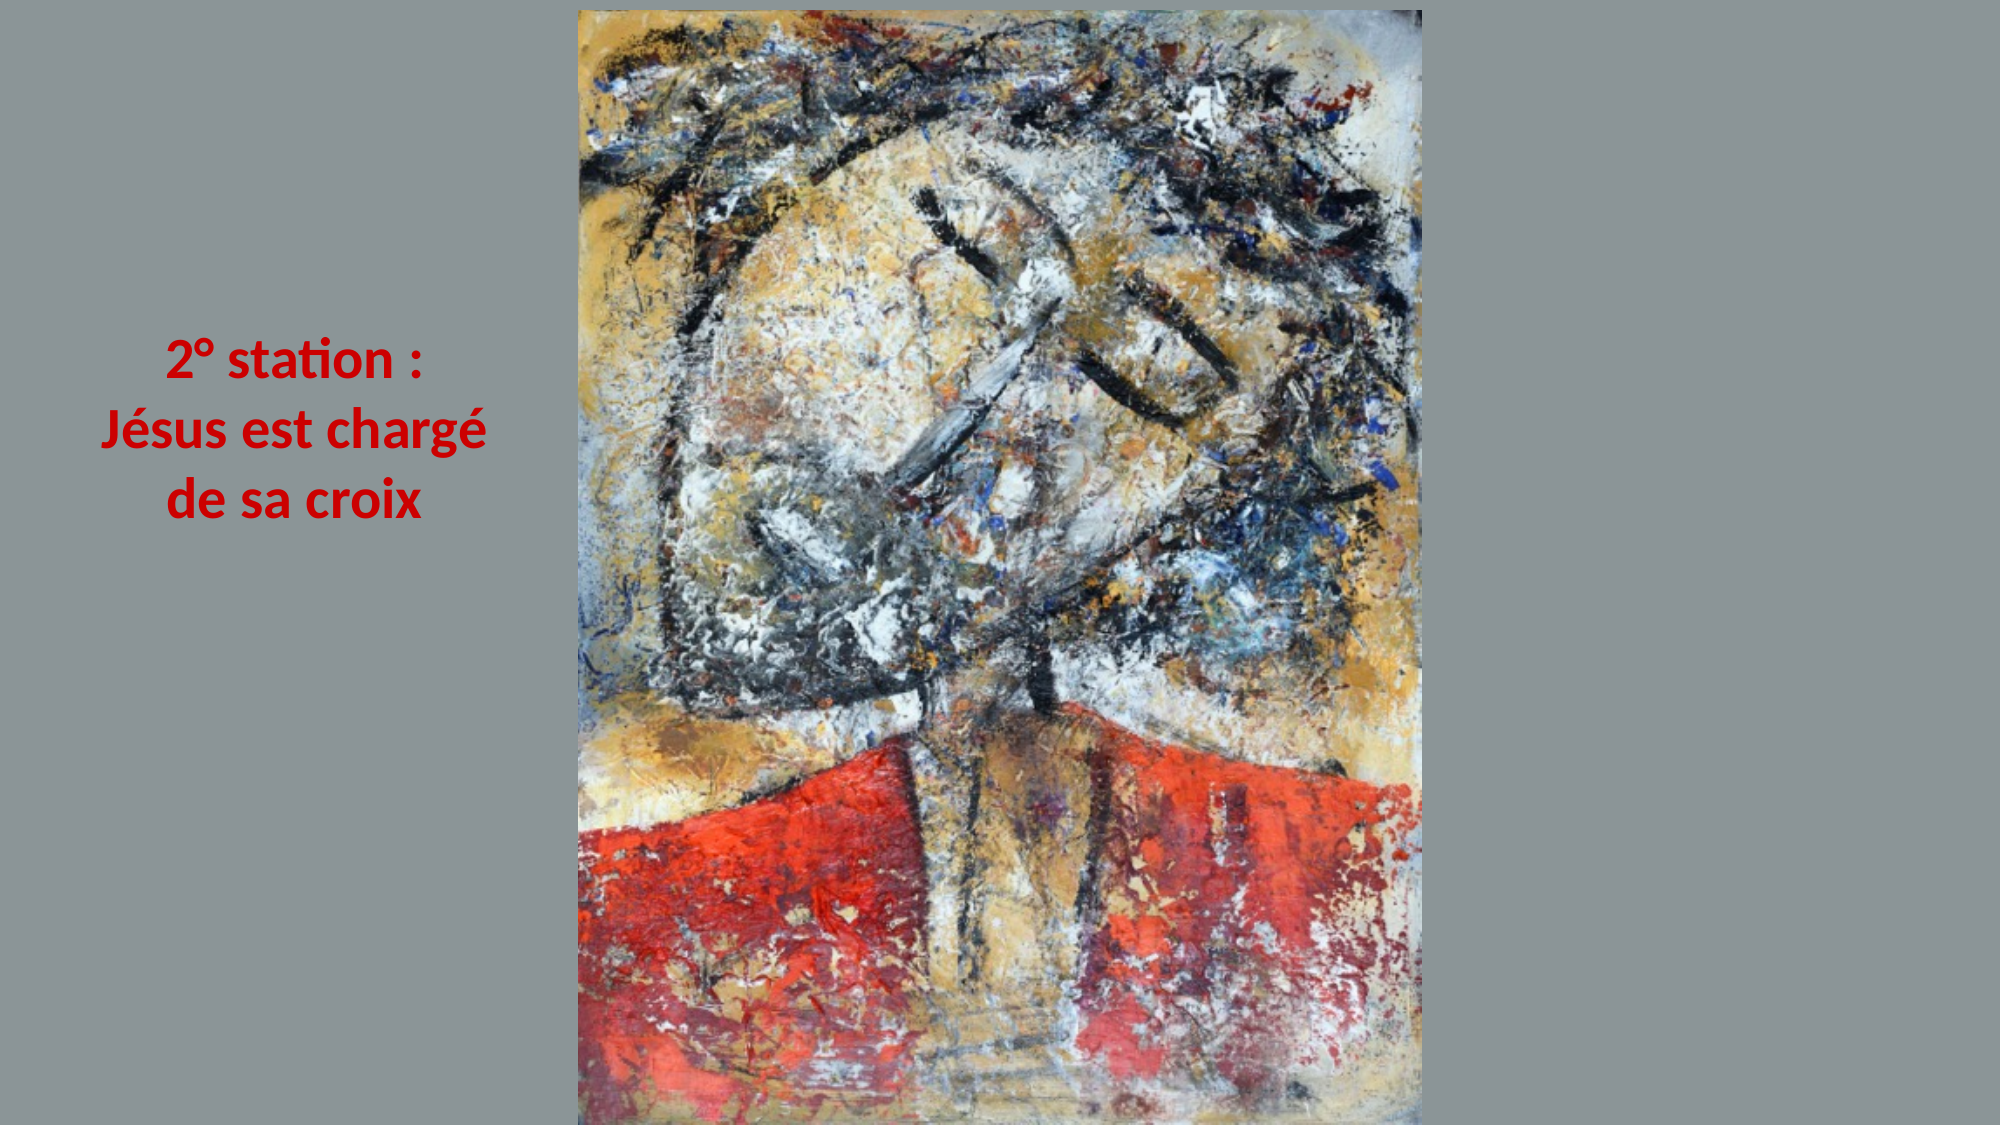

2° station :
Jésus est chargé
de sa croix